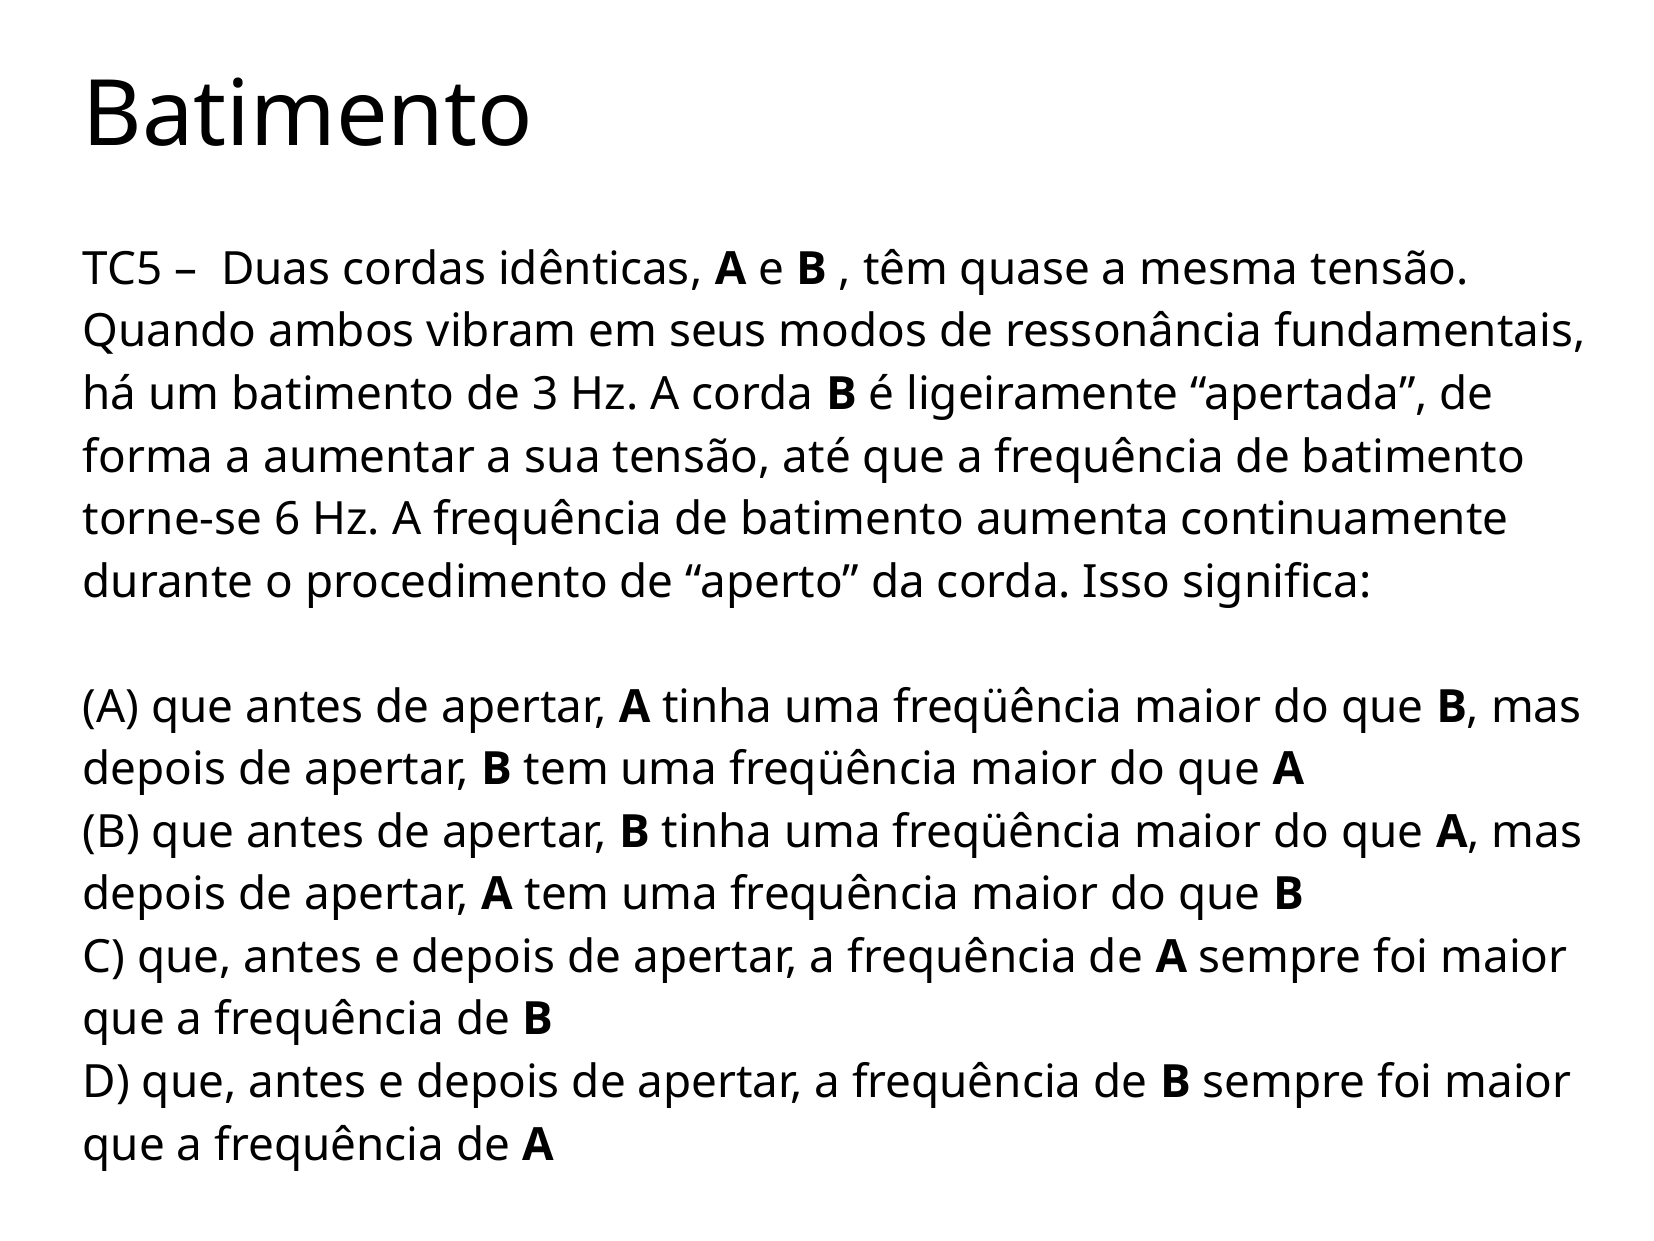

# Batimento TC5 – Duas cordas idênticas, A e B , têm quase a mesma tensão. Quando ambos vibram em seus modos de ressonância fundamentais, há um batimento de 3 Hz. A corda B é ligeiramente “apertada”, de forma a aumentar a sua tensão, até que a frequência de batimento torne-se 6 Hz. A frequência de batimento aumenta continuamente durante o procedimento de “aperto” da corda. Isso significa: (A) que antes de apertar, A tinha uma freqüência maior do que B, mas depois de apertar, B tem uma freqüência maior do que A (B) que antes de apertar, B tinha uma freqüência maior do que A, mas depois de apertar, A tem uma frequência maior do que B C) que, antes e depois de apertar, a frequência de A sempre foi maior que a frequência de B D) que, antes e depois de apertar, a frequência de B sempre foi maior que a frequência de A